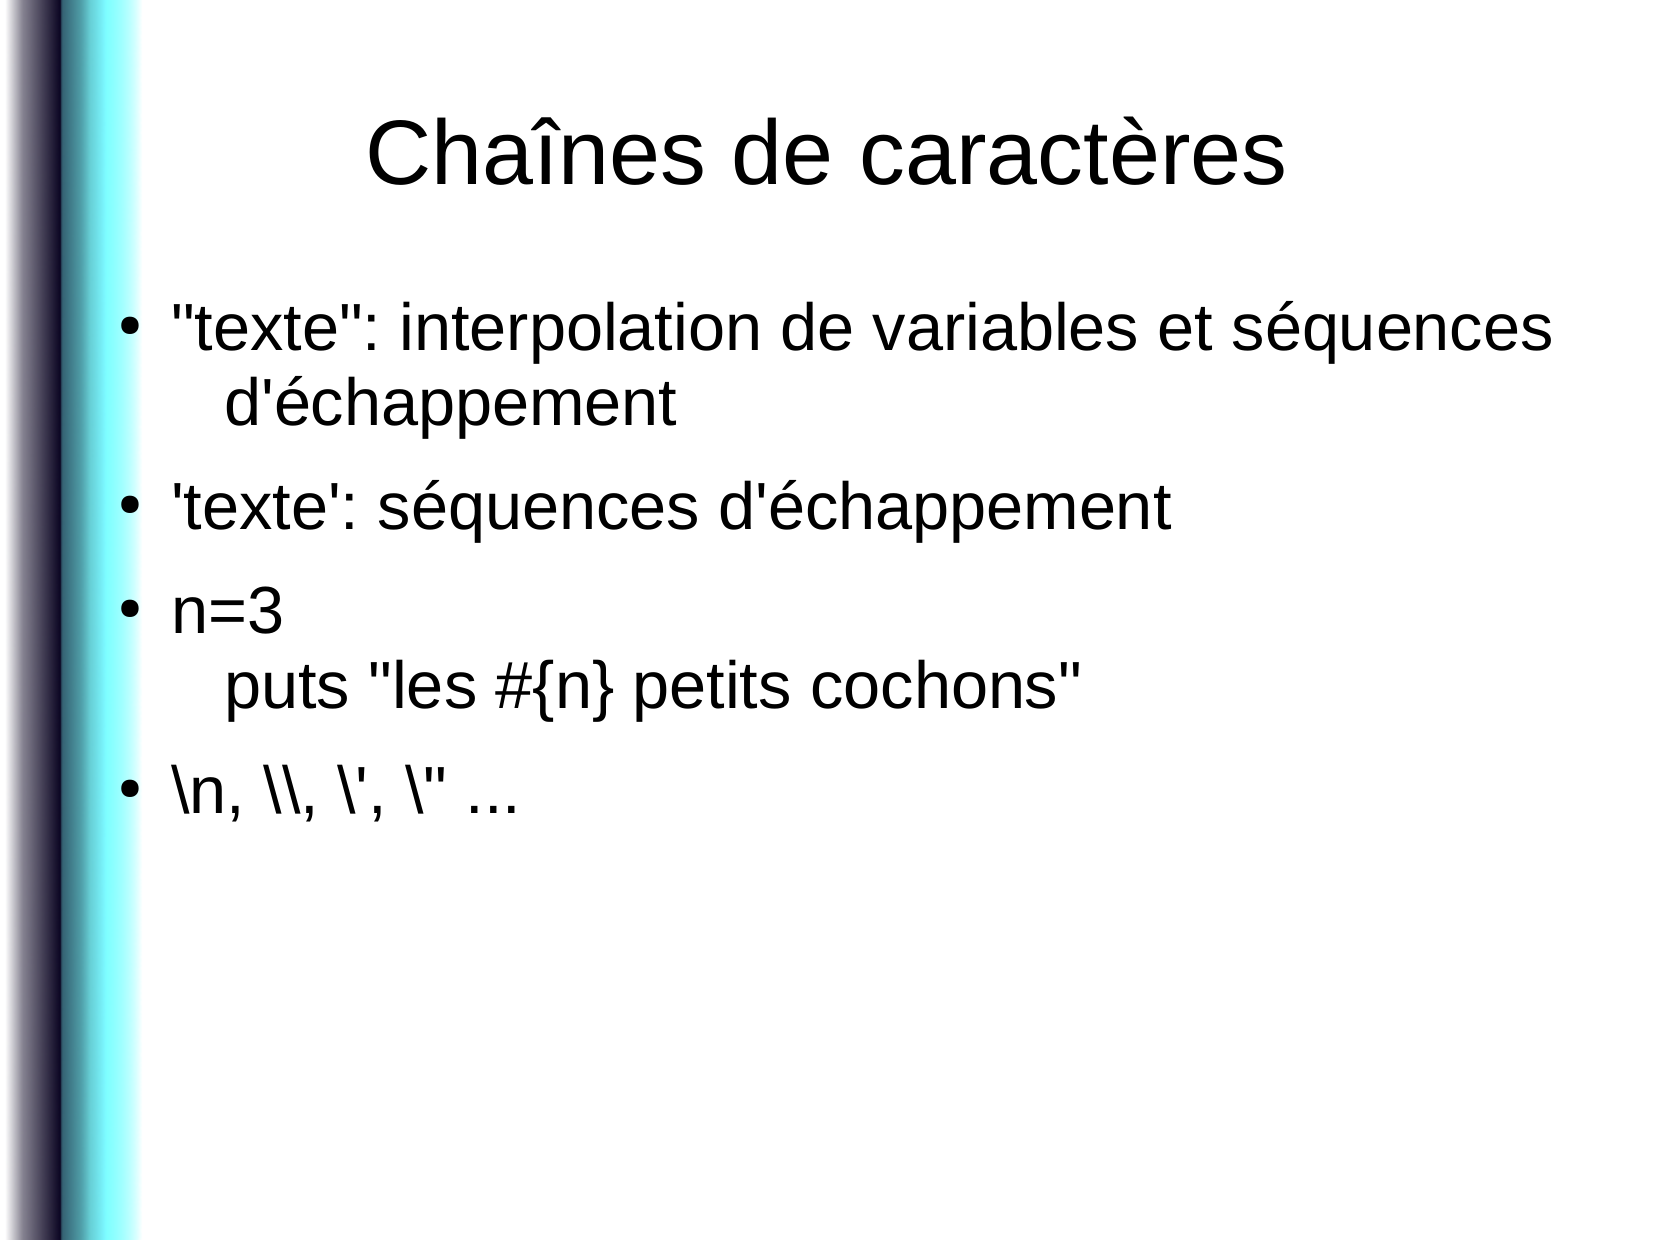

# Chaînes de caractères
"texte": interpolation de variables et séquences d'échappement
'texte': séquences d'échappement
n=3
puts "les #{n} petits cochons"
\n, \\, \', \" ...